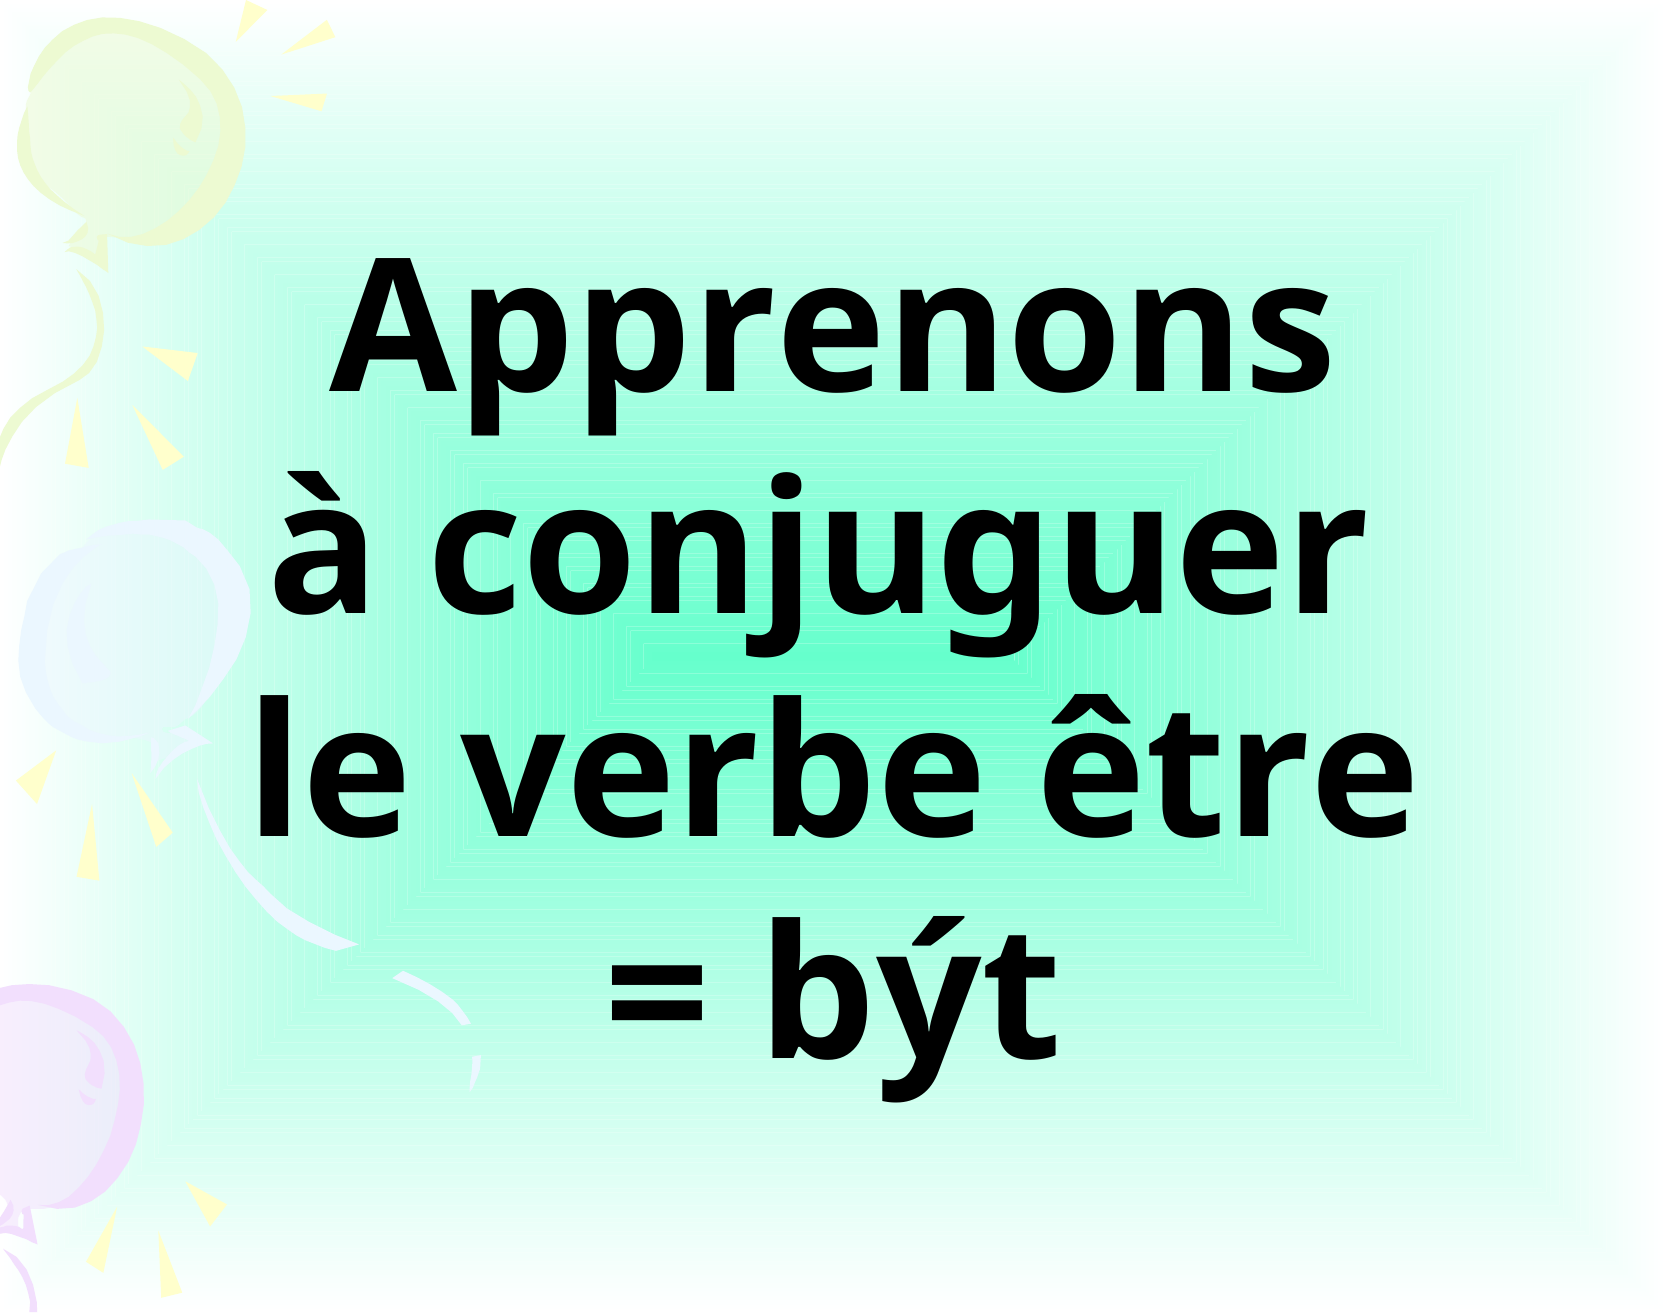

Apprenons
à conjuguer
le verbe être
= být